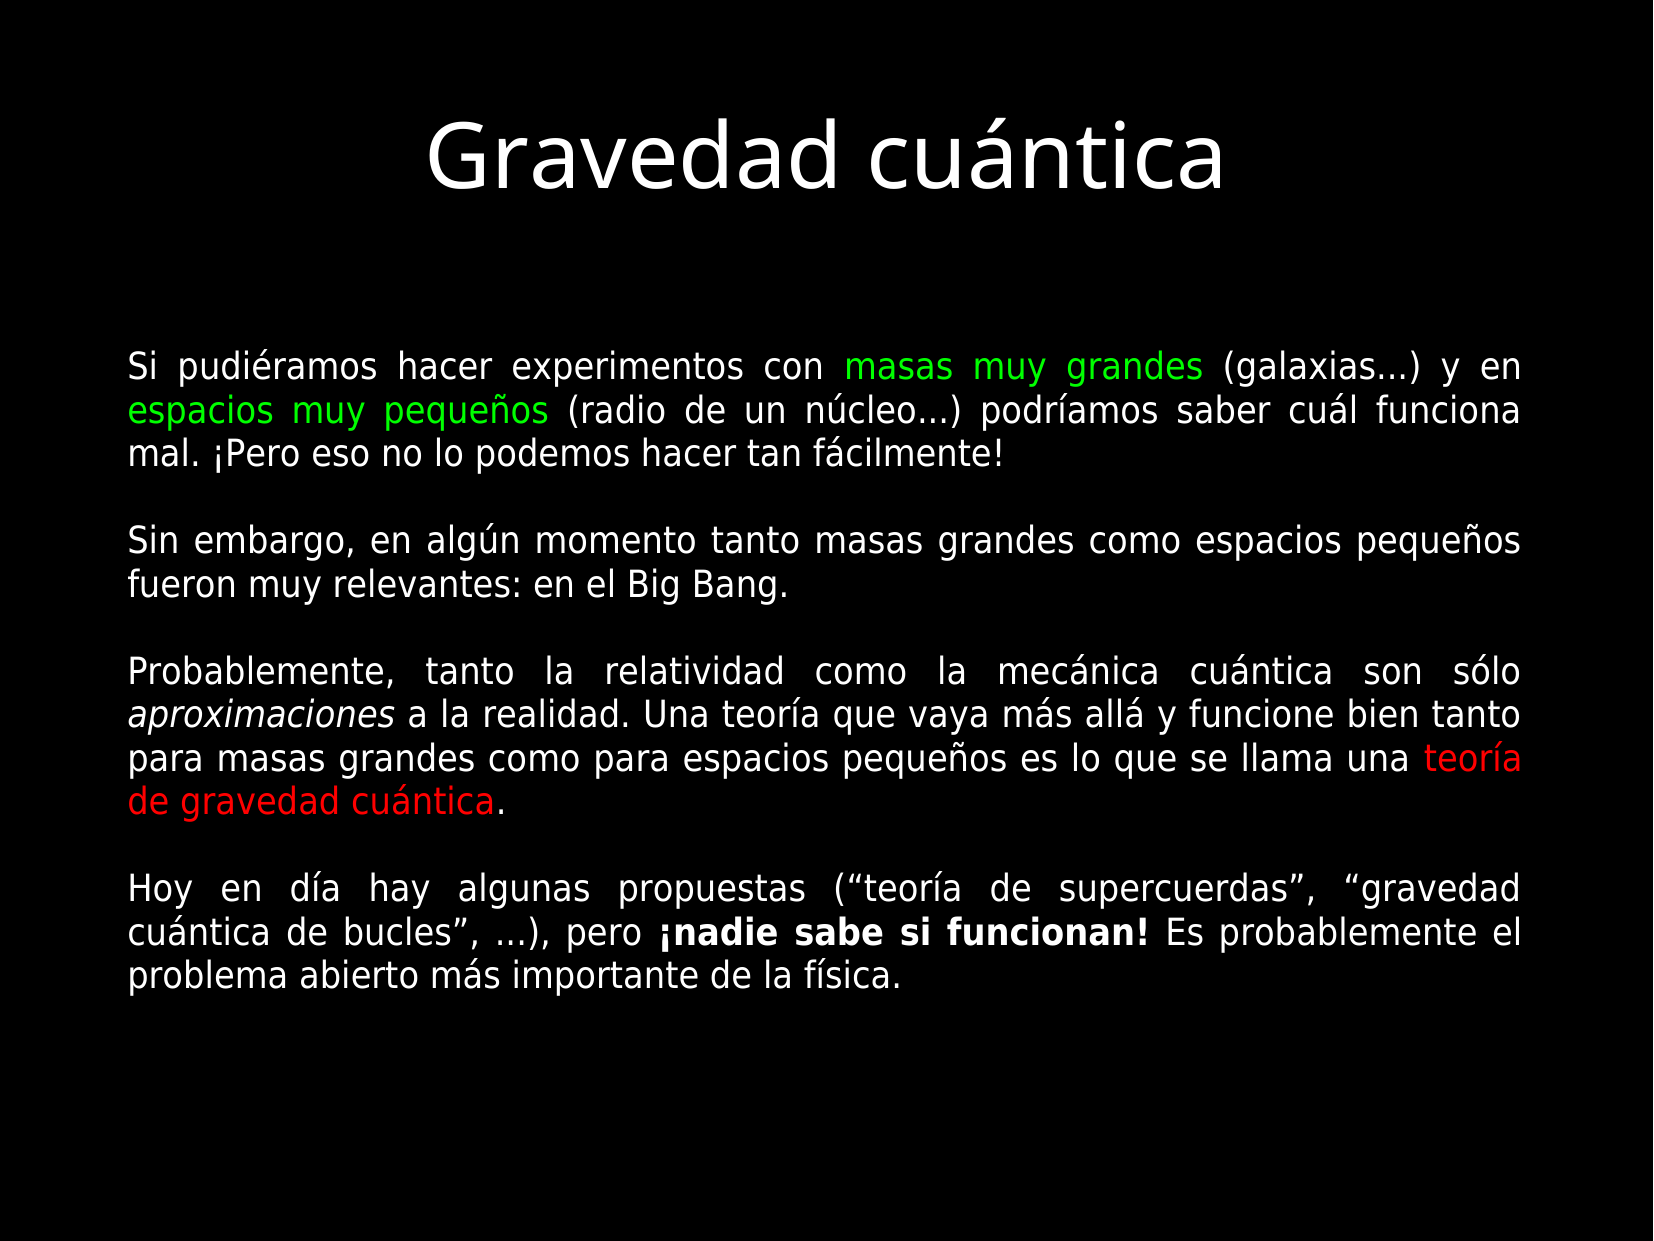

# Gravedad cuántica
Si pudiéramos hacer experimentos con masas muy grandes (galaxias...) y en espacios muy pequeños (radio de un núcleo...) podríamos saber cuál funciona mal. ¡Pero eso no lo podemos hacer tan fácilmente!
Sin embargo, en algún momento tanto masas grandes como espacios pequeños fueron muy relevantes: en el Big Bang.
Probablemente, tanto la relatividad como la mecánica cuántica son sólo aproximaciones a la realidad. Una teoría que vaya más allá y funcione bien tanto para masas grandes como para espacios pequeños es lo que se llama una teoría de gravedad cuántica.
Hoy en día hay algunas propuestas (“teoría de supercuerdas”, “gravedad cuántica de bucles”, ...), pero ¡nadie sabe si funcionan! Es probablemente el problema abierto más importante de la física.